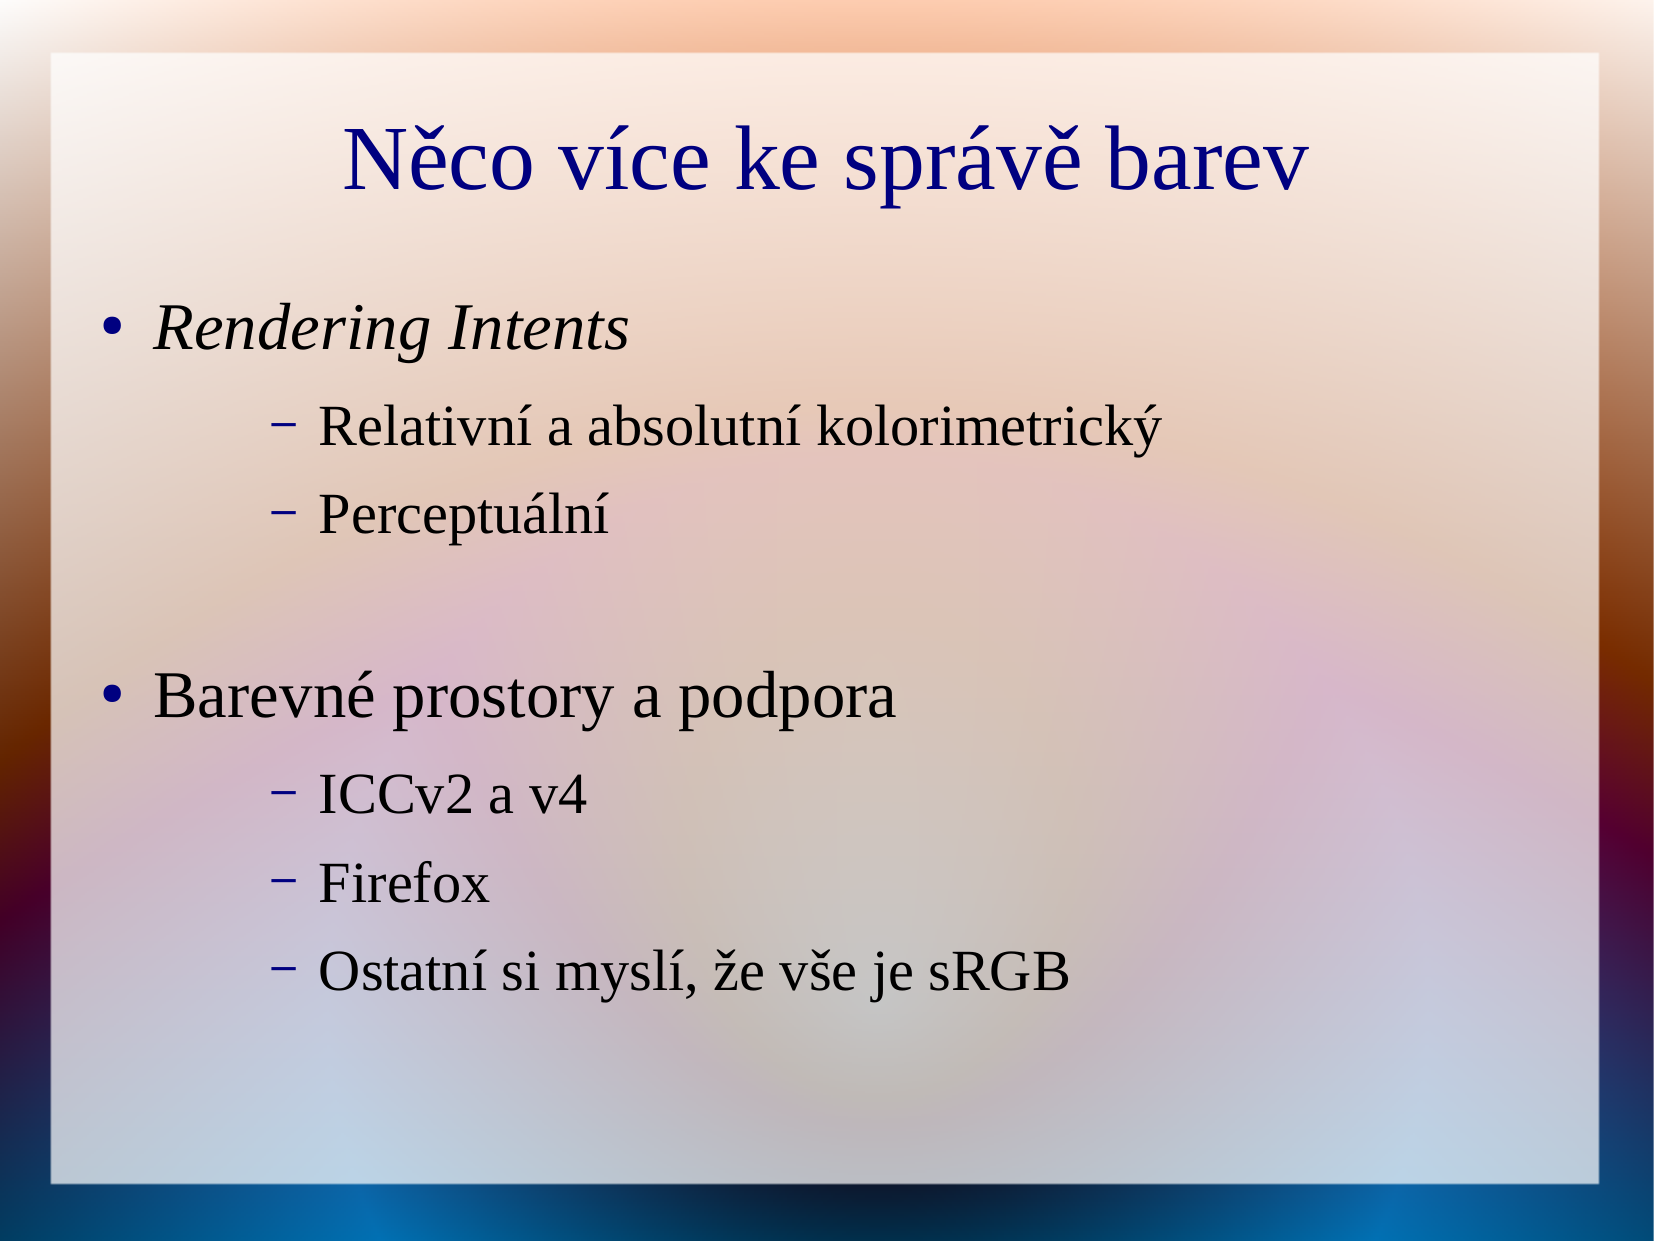

# Něco více ke správě barev
Rendering Intents
Relativní a absolutní kolorimetrický
Perceptuální
Barevné prostory a podpora
ICCv2 a v4
Firefox
Ostatní si myslí, že vše je sRGB